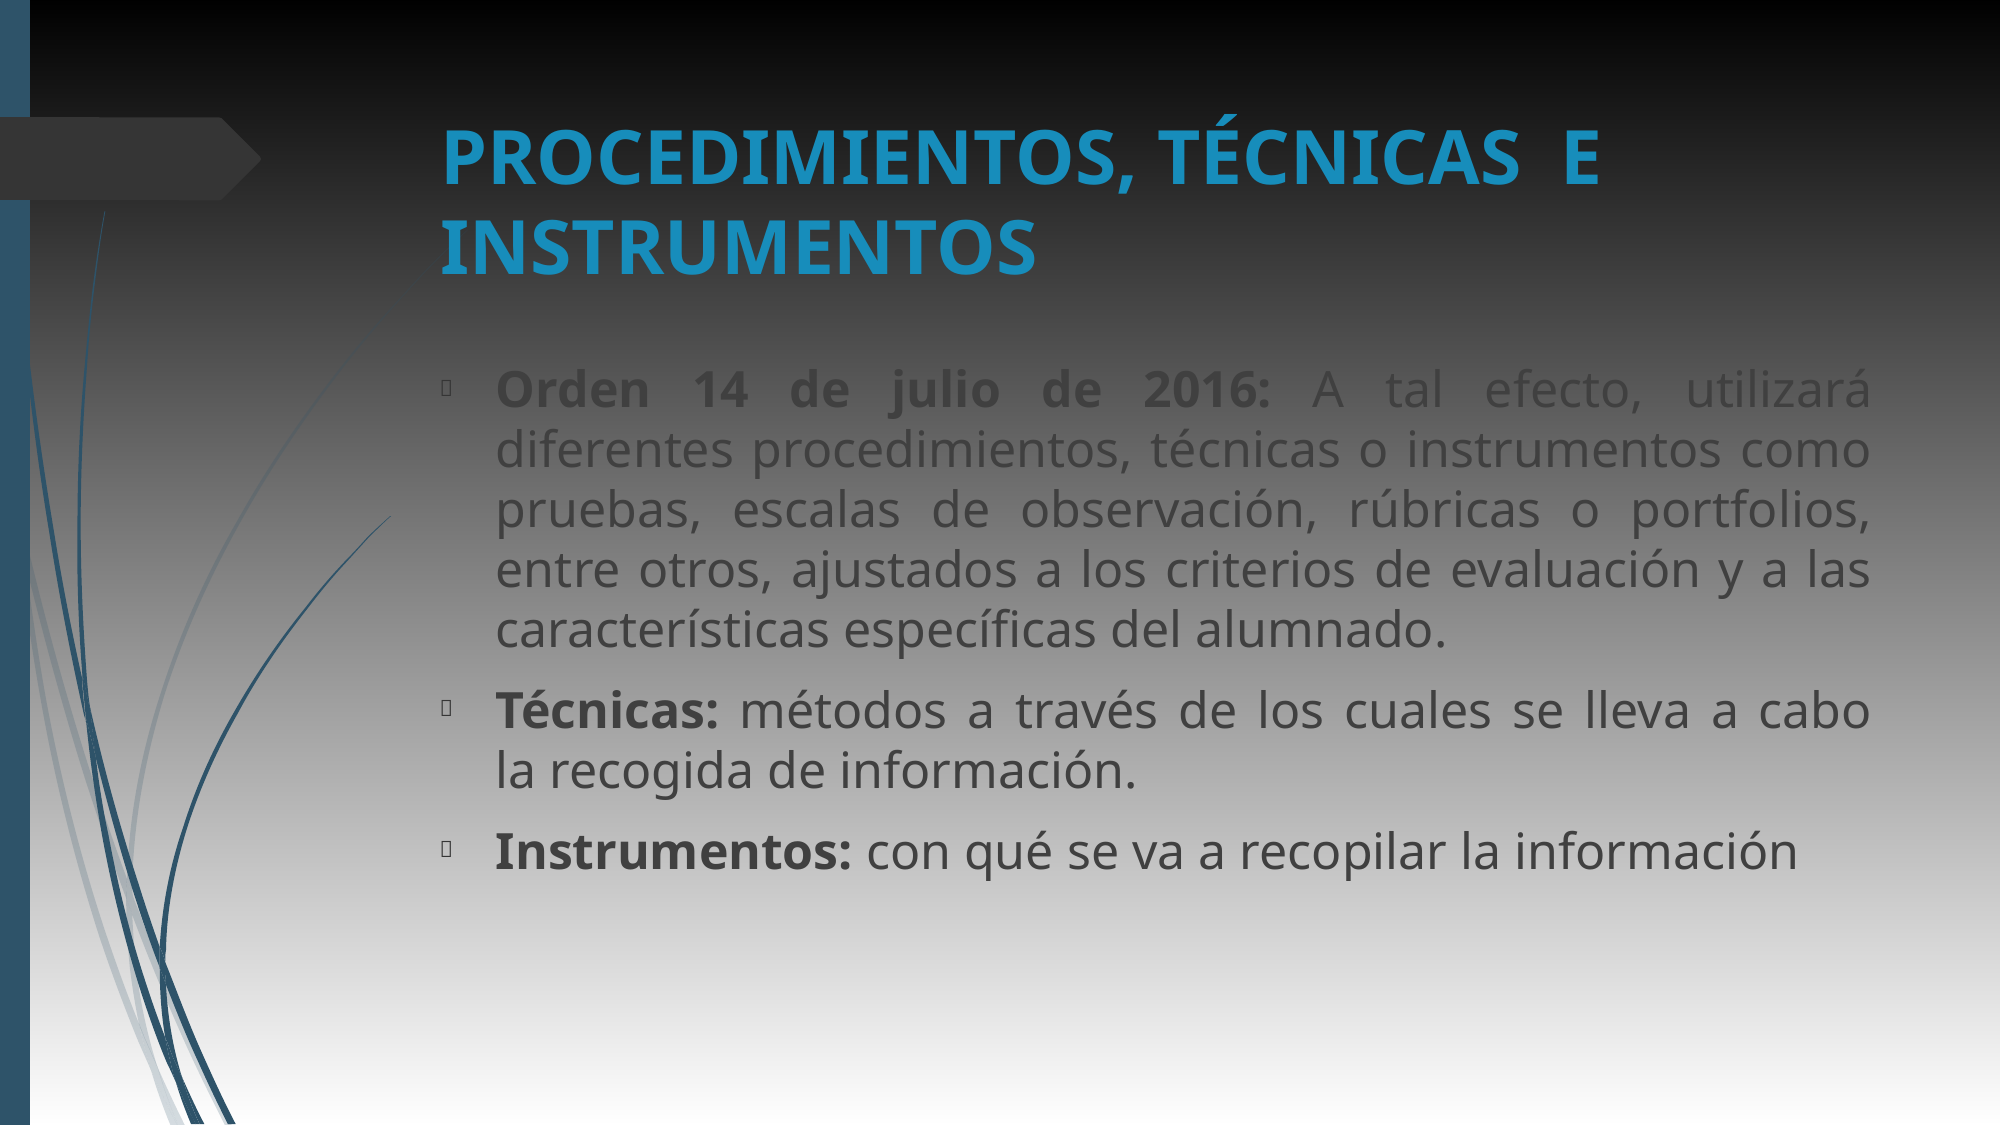

# PROCEDIMIENTOS, TÉCNICAS E INSTRUMENTOS
Orden 14 de julio de 2016: A tal efecto, utilizará diferentes procedimientos, técnicas o instrumentos como pruebas, escalas de observación, rúbricas o portfolios, entre otros, ajustados a los criterios de evaluación y a las características específicas del alumnado.
Técnicas: métodos a través de los cuales se lleva a cabo la recogida de información.
Instrumentos: con qué se va a recopilar la información